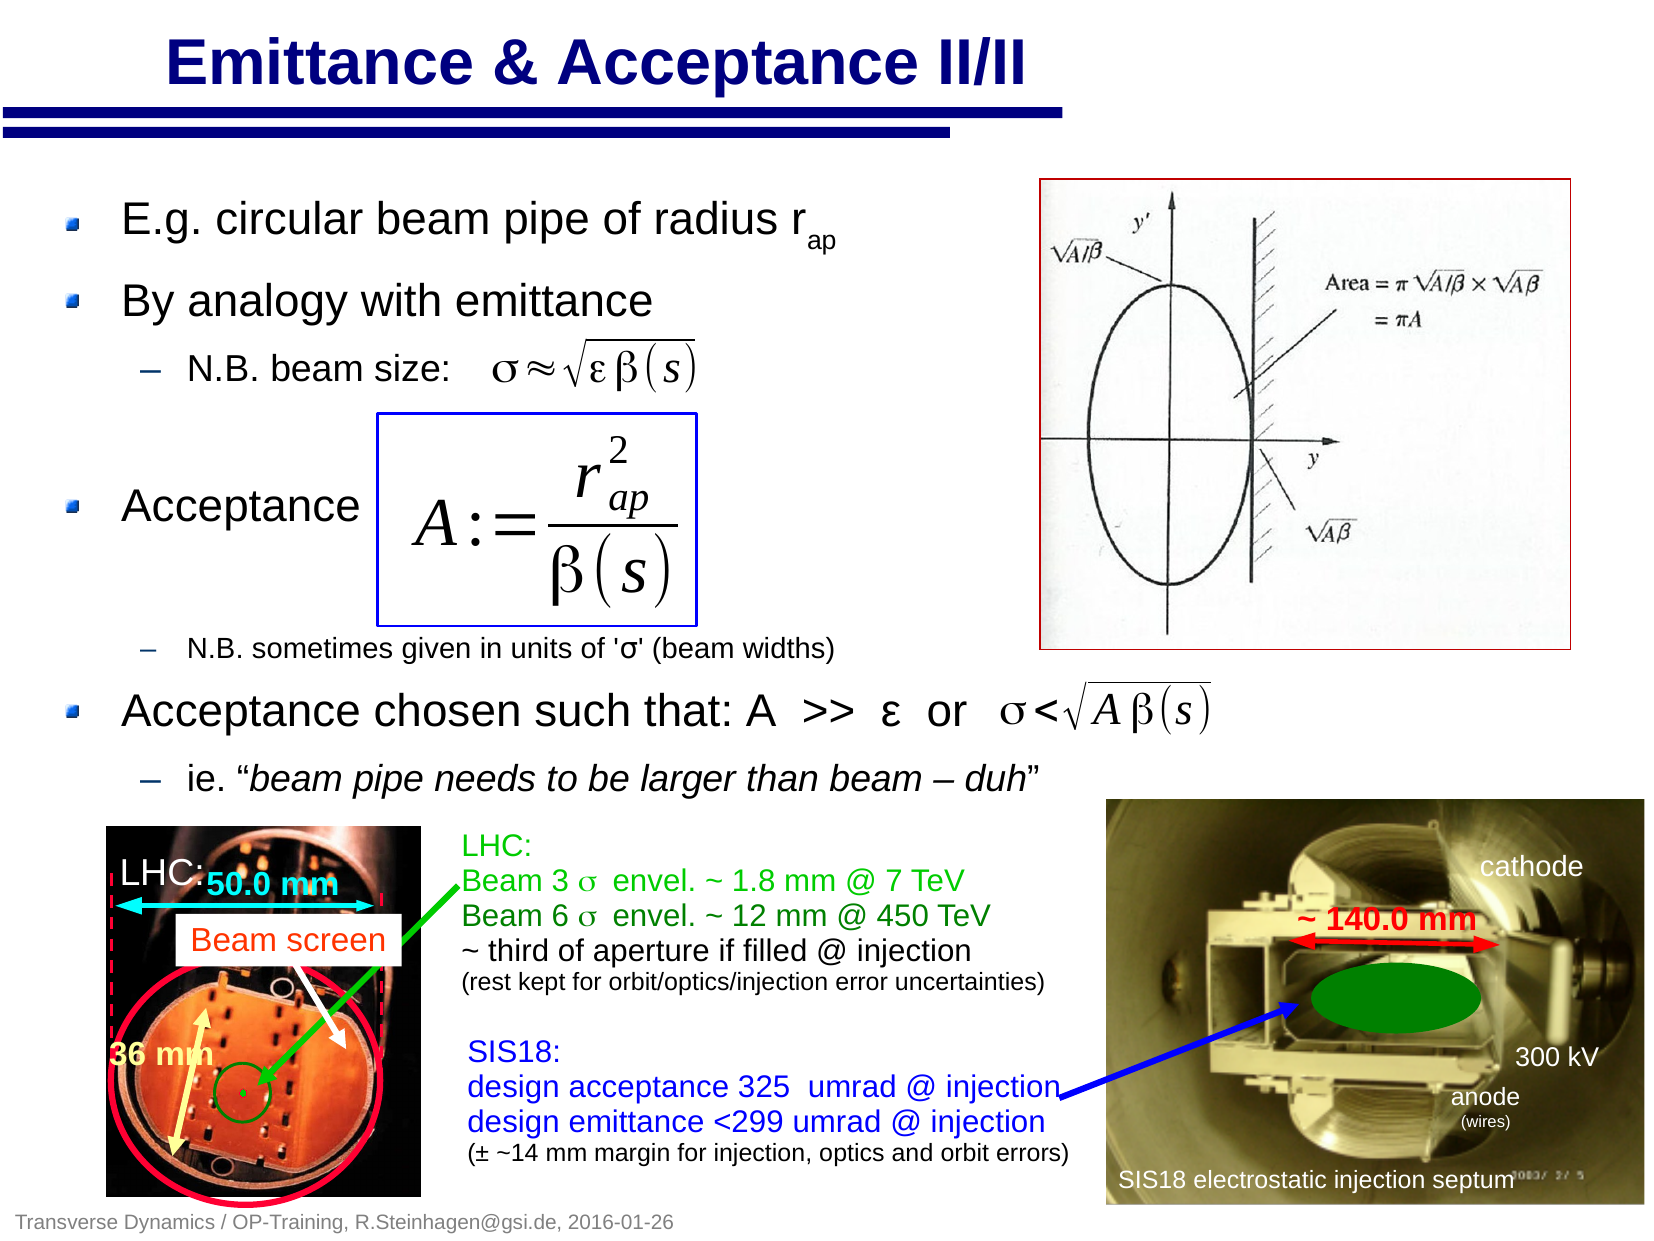

# Emittance & Acceptance II/II
E.g. circular beam pipe of radius rap
By analogy with emittance
N.B. beam size:
Acceptance
N.B. sometimes given in units of 'σ' (beam widths)
Acceptance chosen such that: A >> ε or
ie. “beam pipe needs to be larger than beam – duh”
cathode
 ~ 140.0 mm
SIS18:
design acceptance 325 umrad @ injection
design emittance <299 umrad @ injection
(± ~14 mm margin for injection, optics and orbit errors)
300 kV
anode
(wires)
SIS18 electrostatic injection septum
LHC:
Beam 3 envel. ~ 1.8 mm @ 7 TeV
Beam 6 envel. ~ 12 mm @ 450 TeV
~ third of aperture if filled @ injection
(rest kept for orbit/optics/injection error uncertainties)
LHC:
 50.0 mm
Beam screen
36 mm